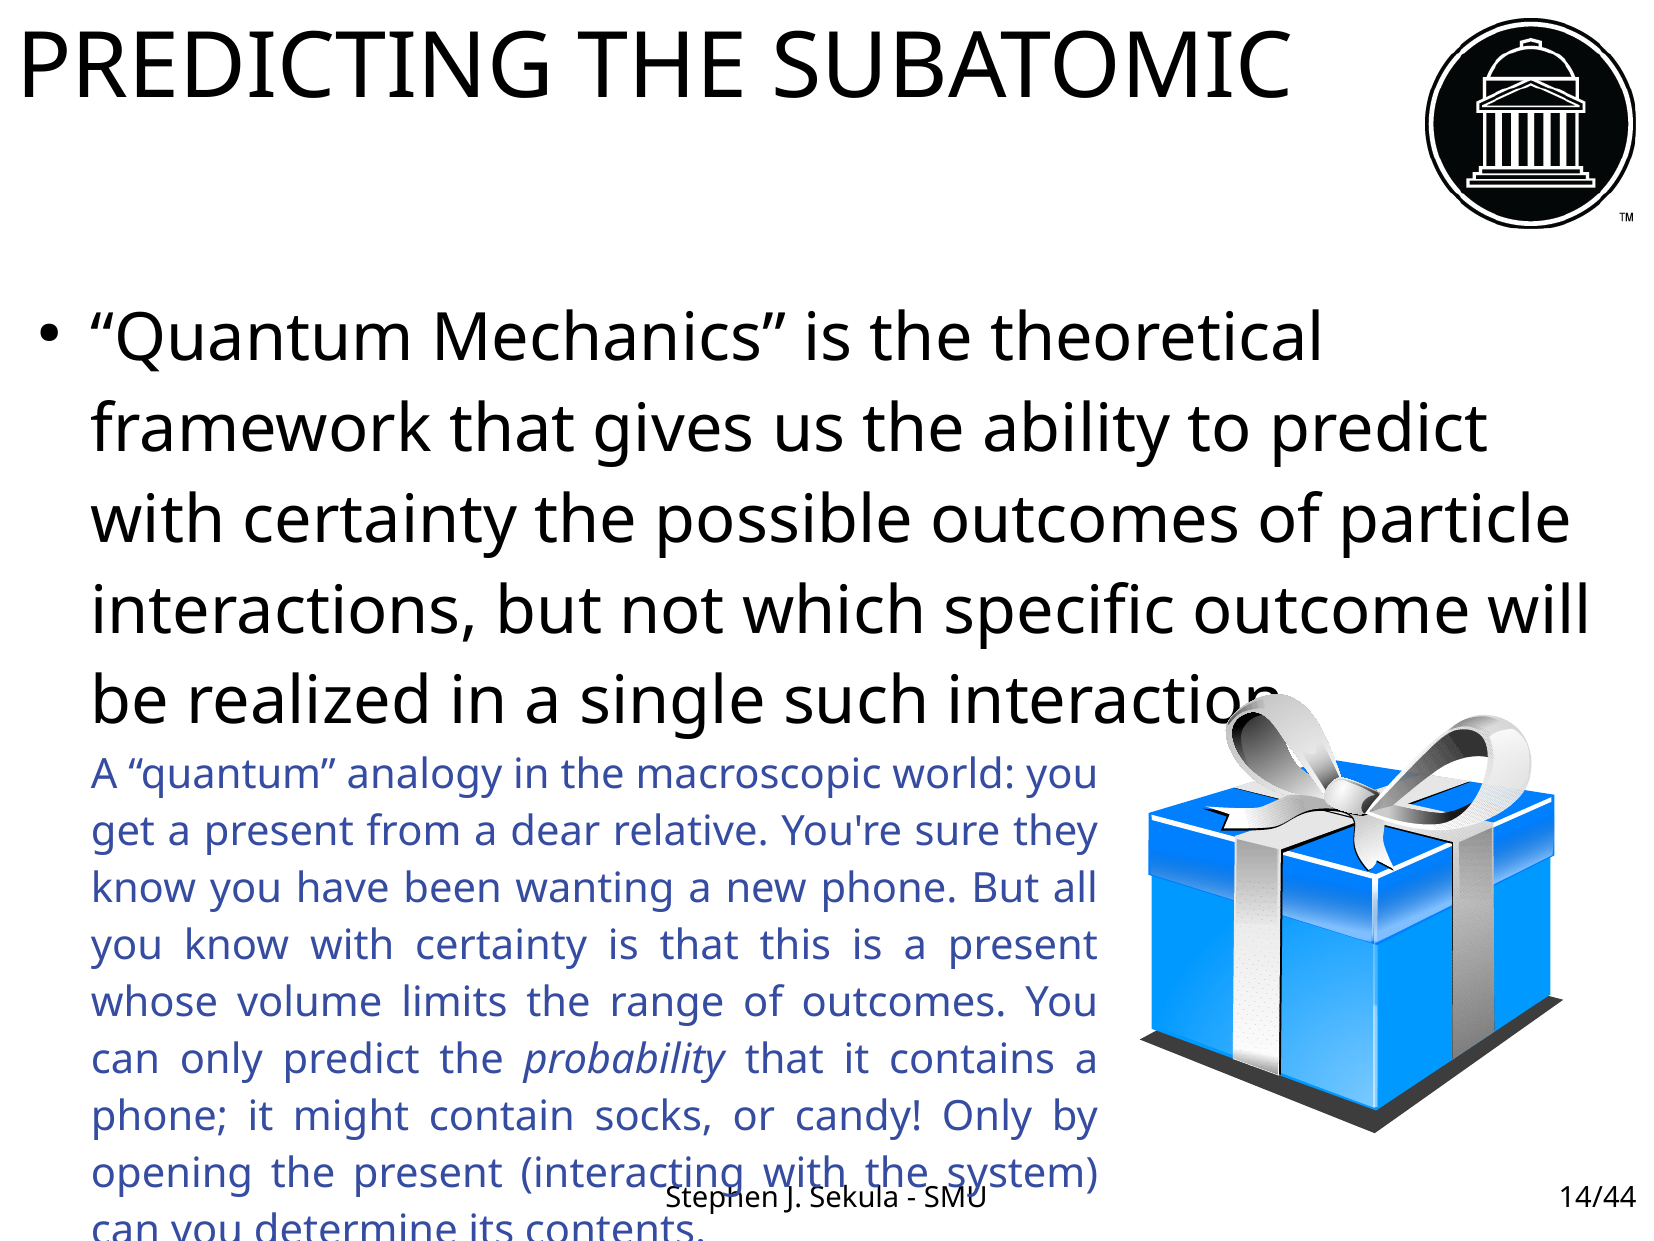

# PREDICTING THE SUBATOMIC
“Quantum Mechanics” is the theoretical framework that gives us the ability to predict with certainty the possible outcomes of particle interactions, but not which specific outcome will be realized in a single such interaction.
A “quantum” analogy in the macroscopic world: you get a present from a dear relative. You're sure they know you have been wanting a new phone. But all you know with certainty is that this is a present whose volume limits the range of outcomes. You can only predict the probability that it contains a phone; it might contain socks, or candy! Only by opening the present (interacting with the system) can you determine its contents.
14
Stephen J. Sekula - SMU